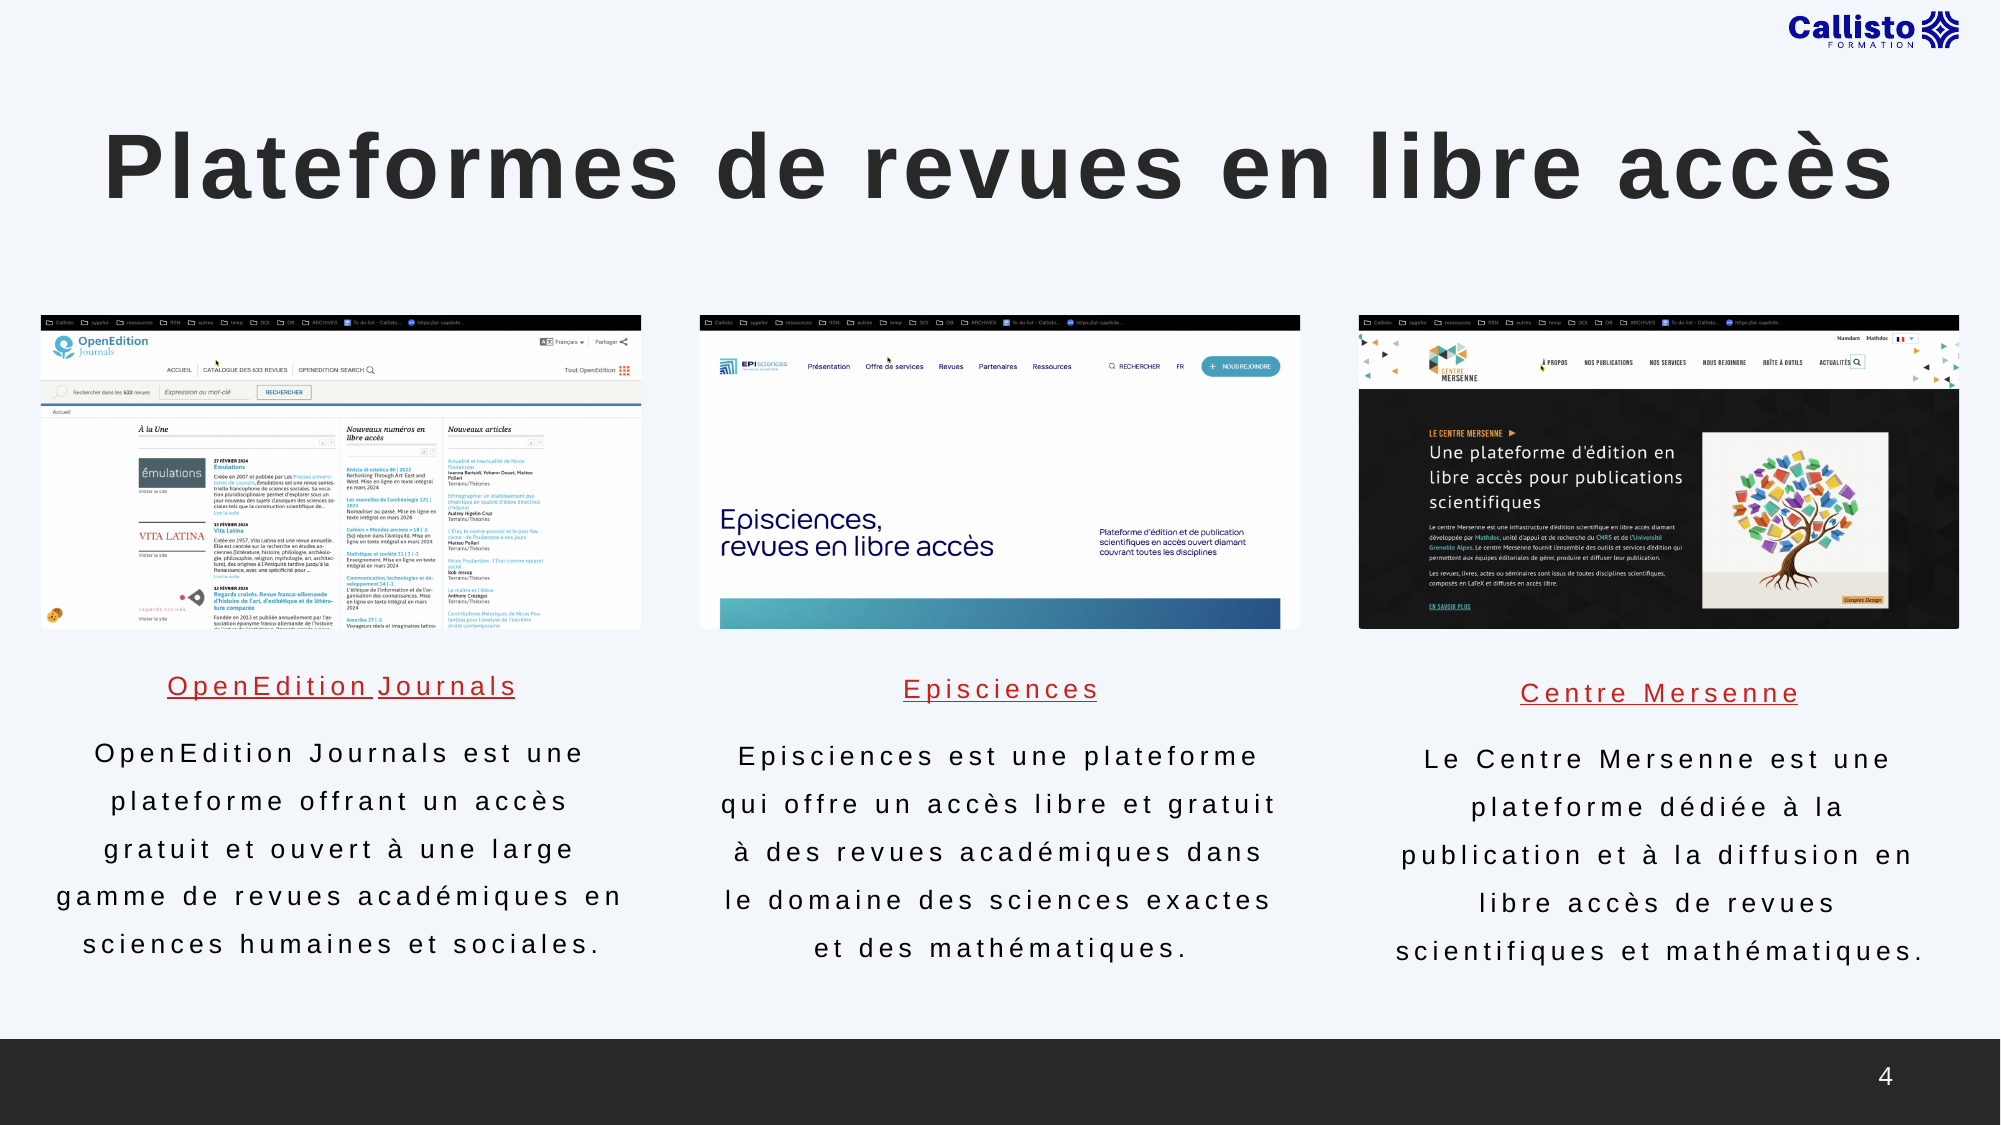

# Plateformes de revues en libre accès
OpenEdition Journals
OpenEdition Journals est une plateforme offrant un accès gratuit et ouvert à une large gamme de revues académiques en sciences humaines et sociales.
Episciences
Episciences est une plateforme qui offre un accès libre et gratuit à des revues académiques dans le domaine des sciences exactes et des mathématiques.
Centre Mersenne
Le Centre Mersenne est une plateforme dédiée à la publication et à la diffusion en libre accès de revues scientifiques et mathématiques.